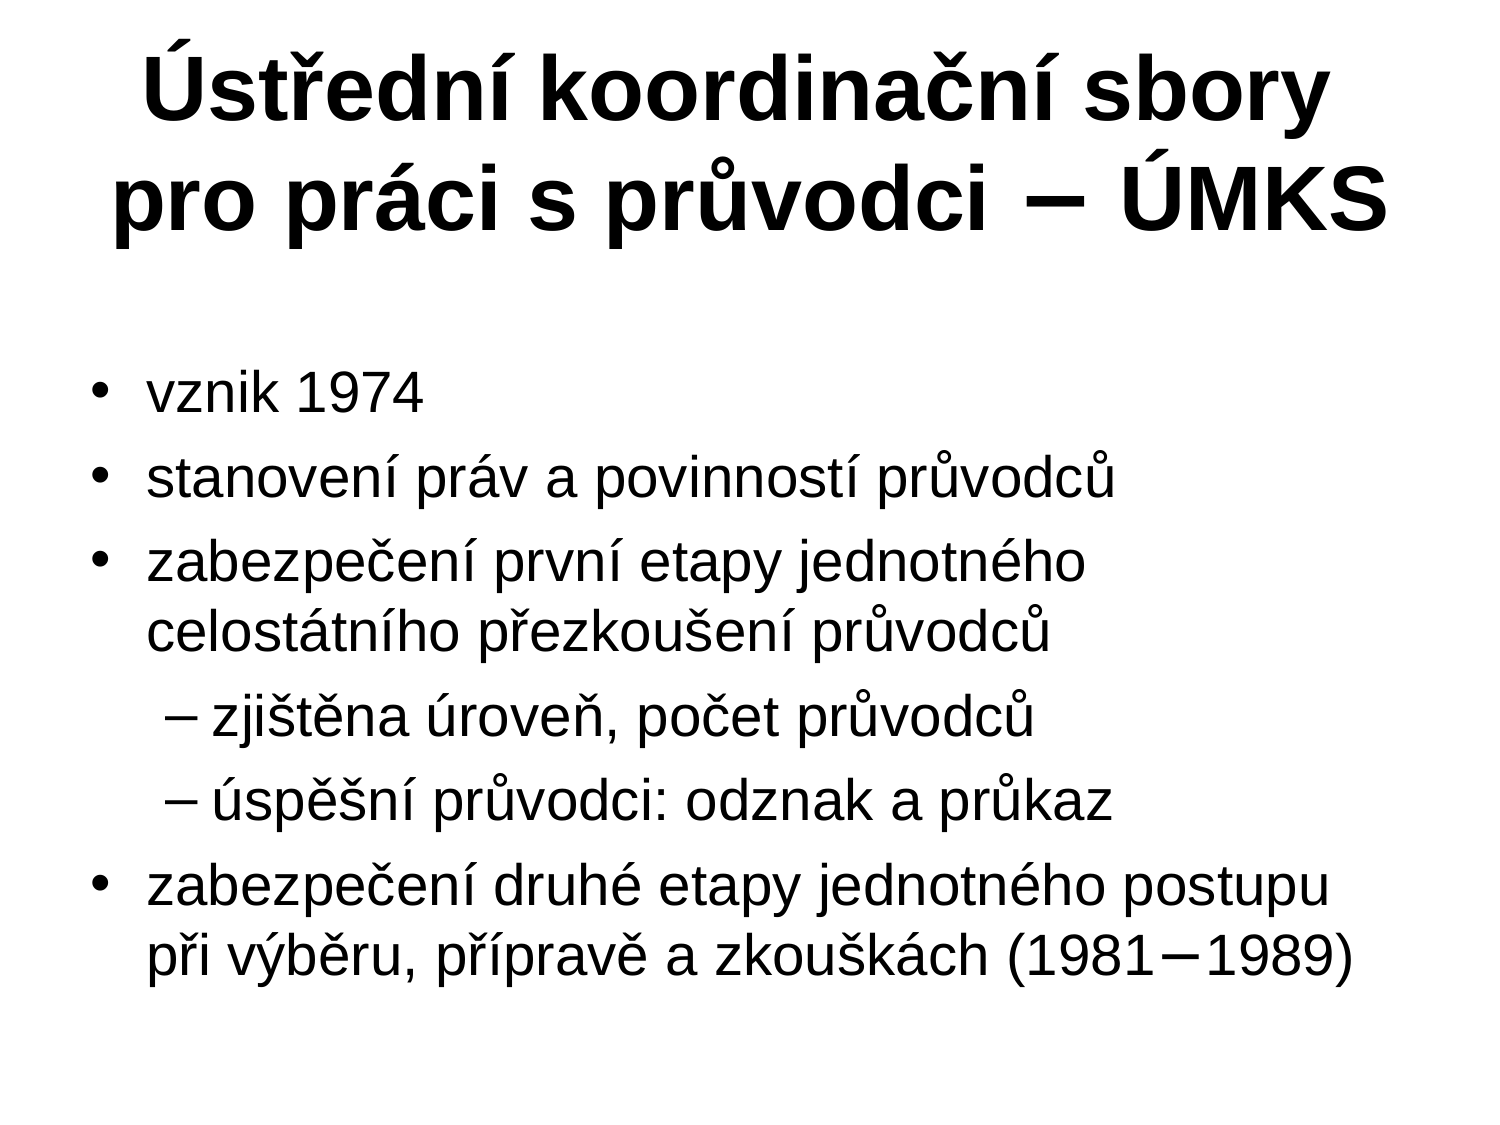

# Ústřední koordinační sbory pro práci s průvodci − ÚMKS
vznik 1974
stanovení práv a povinností průvodců
zabezpečení první etapy jednotného celostátního přezkoušení průvodců
zjištěna úroveň, počet průvodců
úspěšní průvodci: odznak a průkaz
zabezpečení druhé etapy jednotného postupu
při výběru, přípravě a zkouškách (1981−1989)